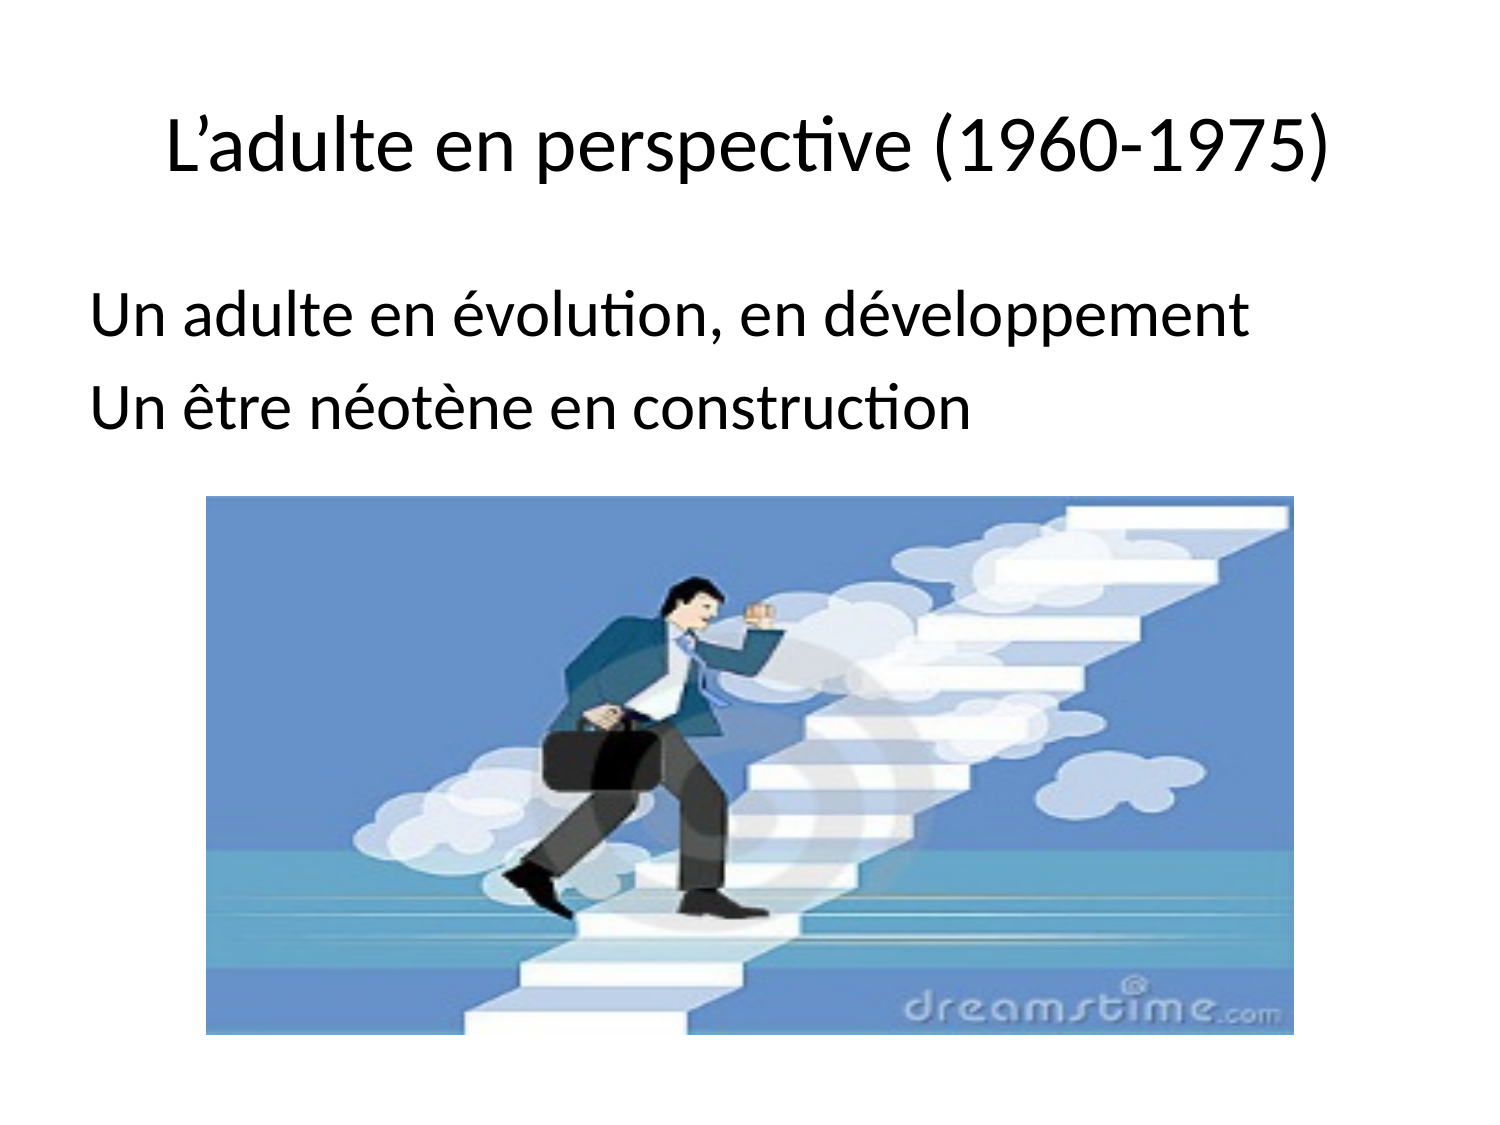

# L’adulte en perspective (1960-1975)
Un adulte en évolution, en développement
Un être néotène en construction